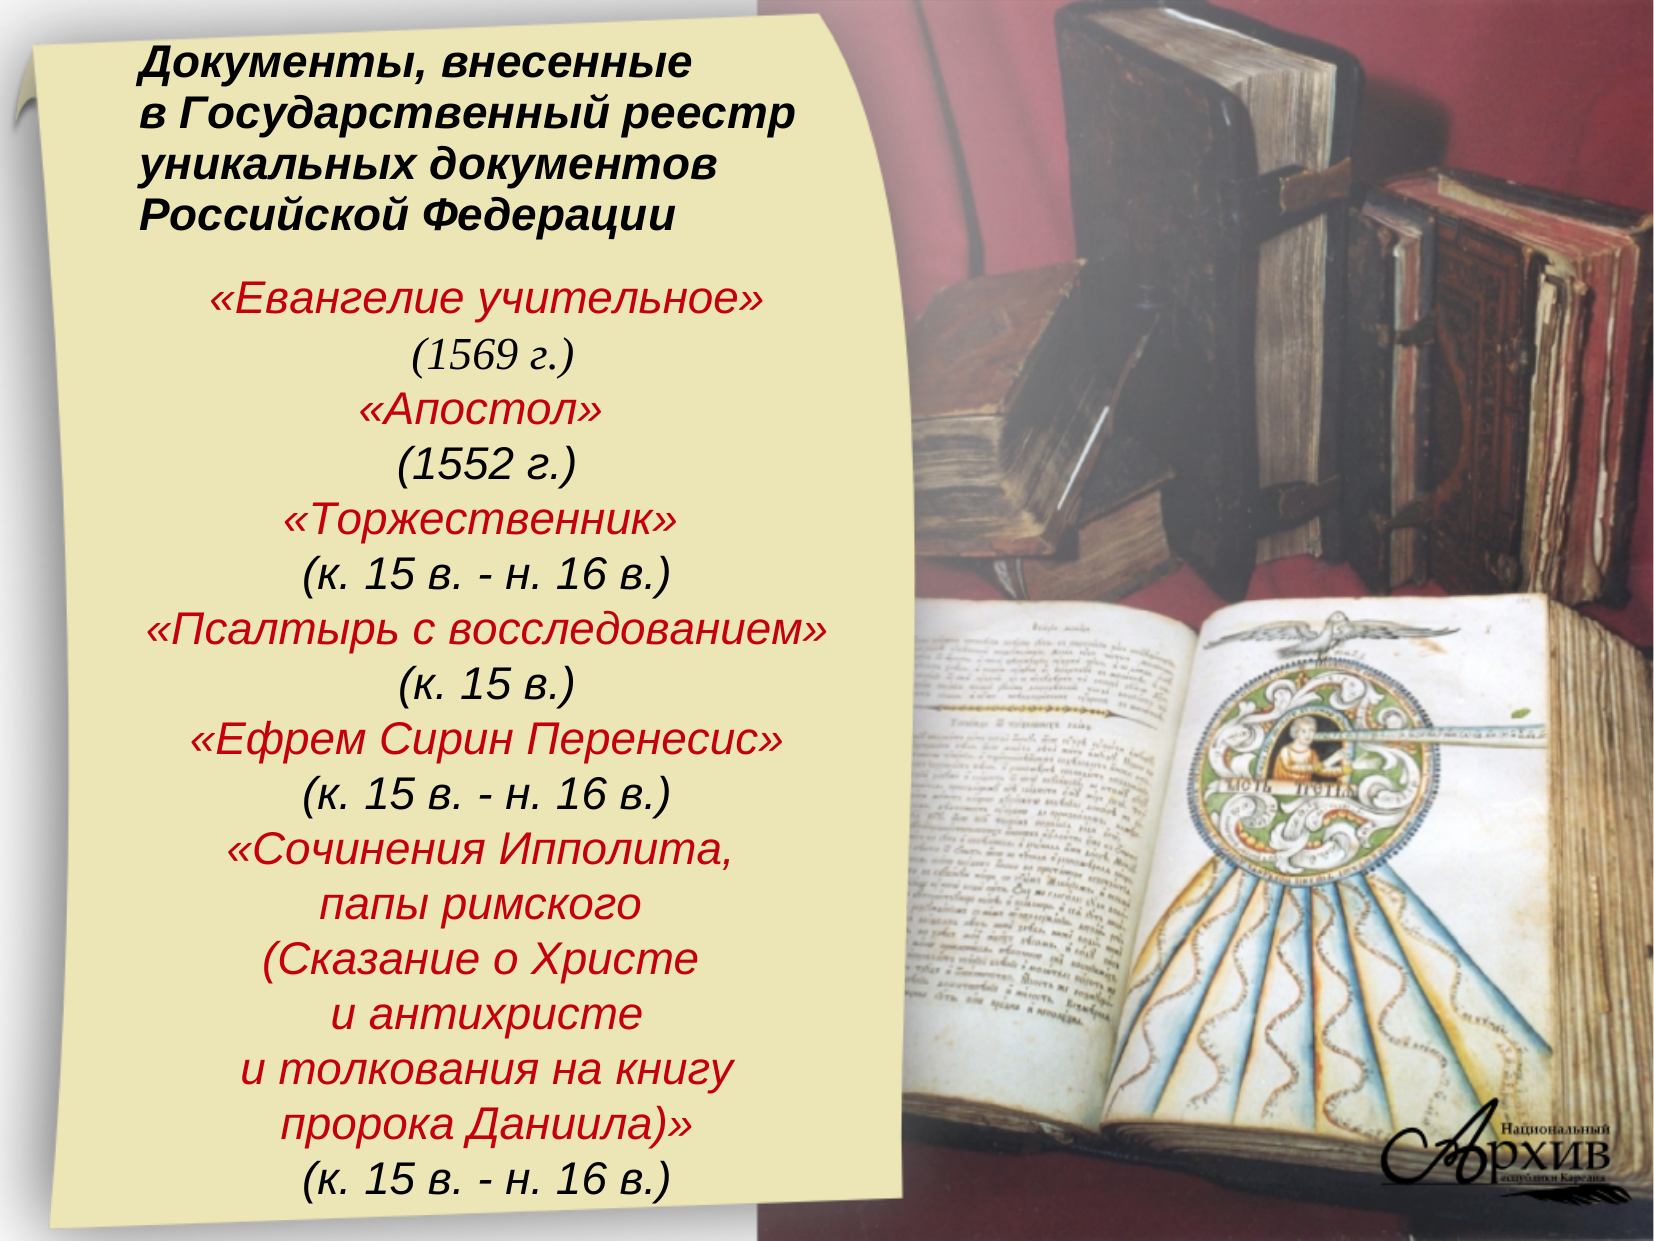

Документы, внесенные
в Государственный реестр
уникальных документов
Российской Федерации
«Евангелие учительное»
 (1569 г.)
‏«Апостол»
(1552 г.)
«Торжественник»
(к. 15 в. - н. 16 в.)
«Псалтырь с восследованием»
(к. 15 в.)
«Ефрем Сирин Перенесис»
(к. 15 в. - н. 16 в.)
«Сочинения Ипполита,
папы римского
(Сказание о Христе
и антихристе
 и толкования на книгу
пророка Даниила)»
(к. 15 в. - н. 16 в.)
‏